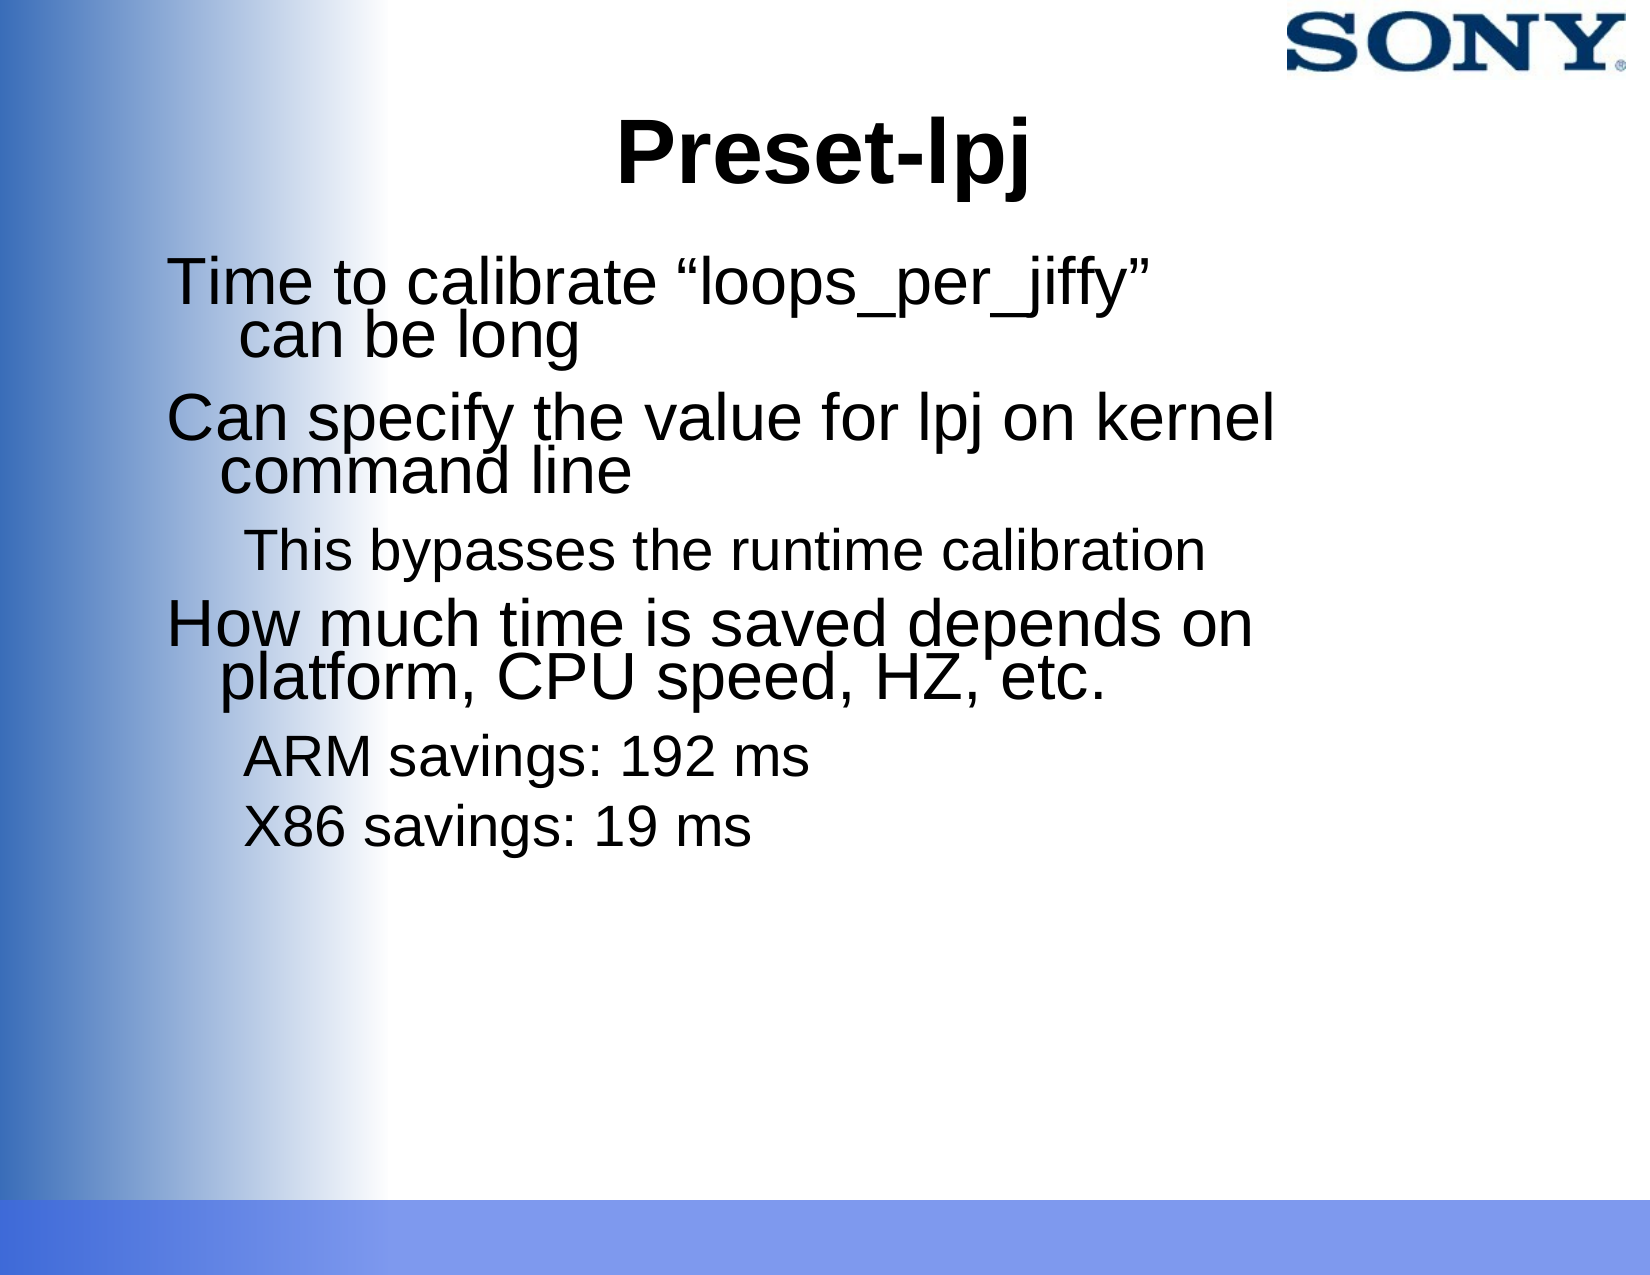

# Preset-lpj
Time to calibrate “loops_per_jiffy”
 can be long
Can specify the value for lpj on kernel command line
This bypasses the runtime calibration
How much time is saved depends on platform, CPU speed, HZ, etc.
ARM savings: 192 ms
X86 savings: 19 ms